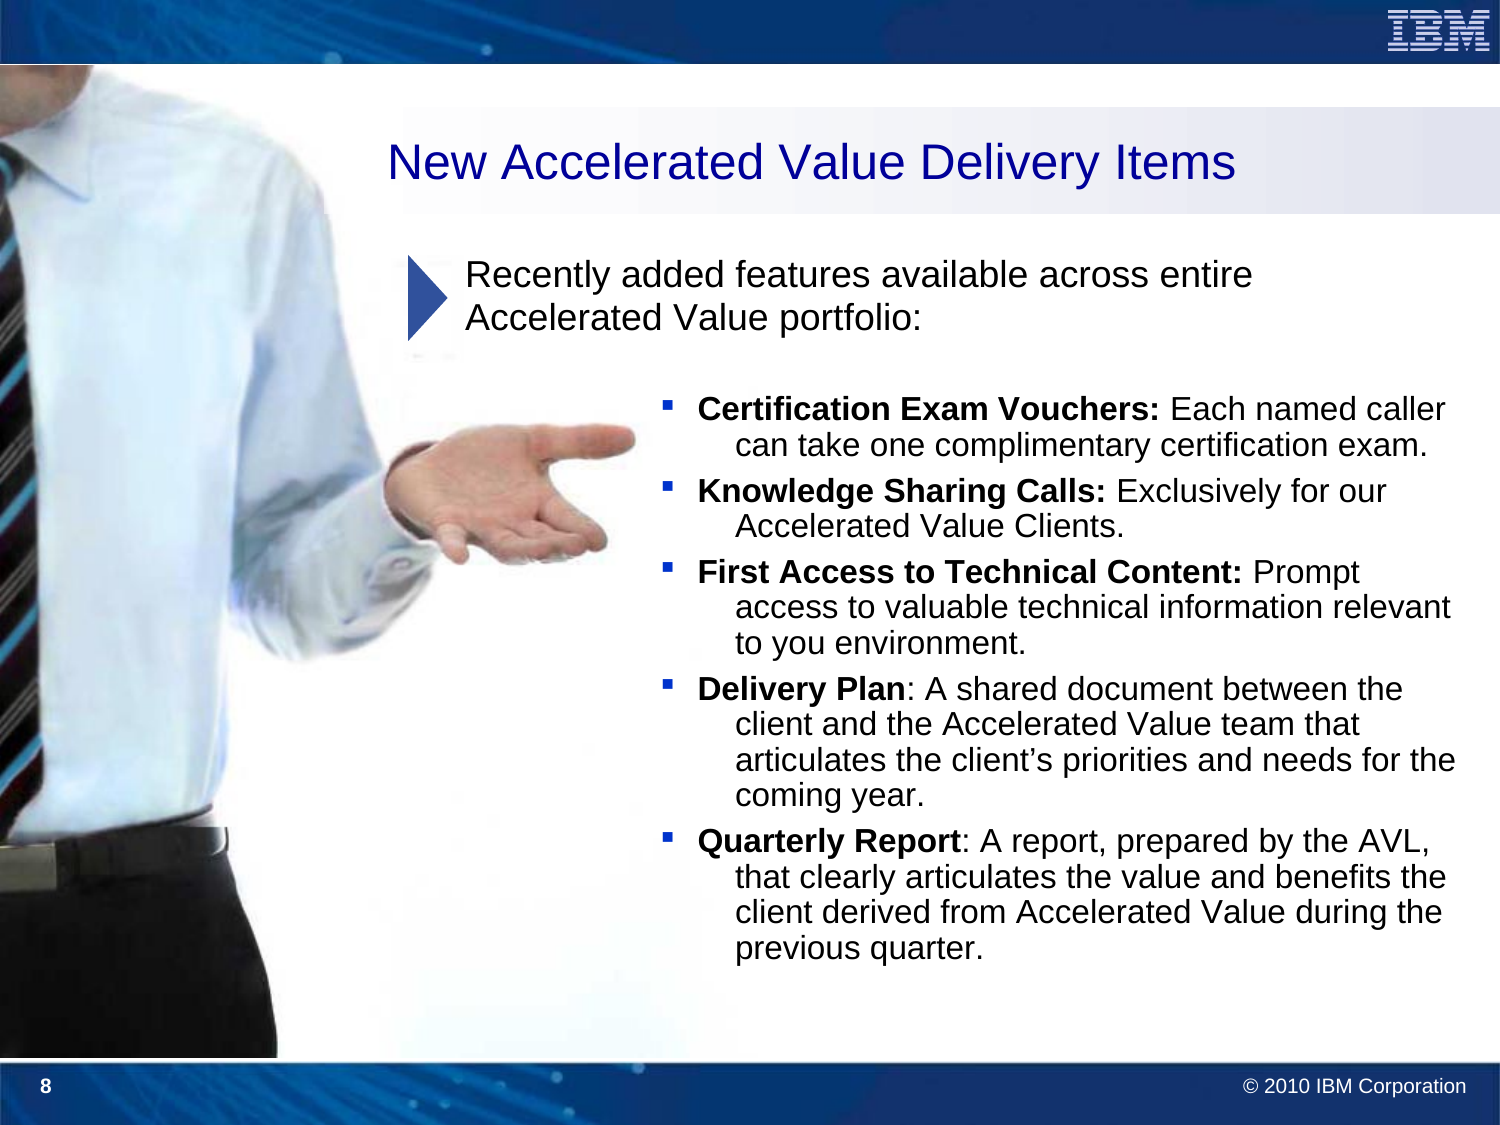

# New Accelerated Value Delivery Items
Recently added features available across entire Accelerated Value portfolio:
Certification Exam Vouchers: Each named caller can take one complimentary certification exam.
Knowledge Sharing Calls: Exclusively for our Accelerated Value Clients.
First Access to Technical Content: Prompt access to valuable technical information relevant to you environment.
Delivery Plan: A shared document between the client and the Accelerated Value team that articulates the client’s priorities and needs for the coming year.
Quarterly Report: A report, prepared by the AVL, that clearly articulates the value and benefits the client derived from Accelerated Value during the previous quarter.
8